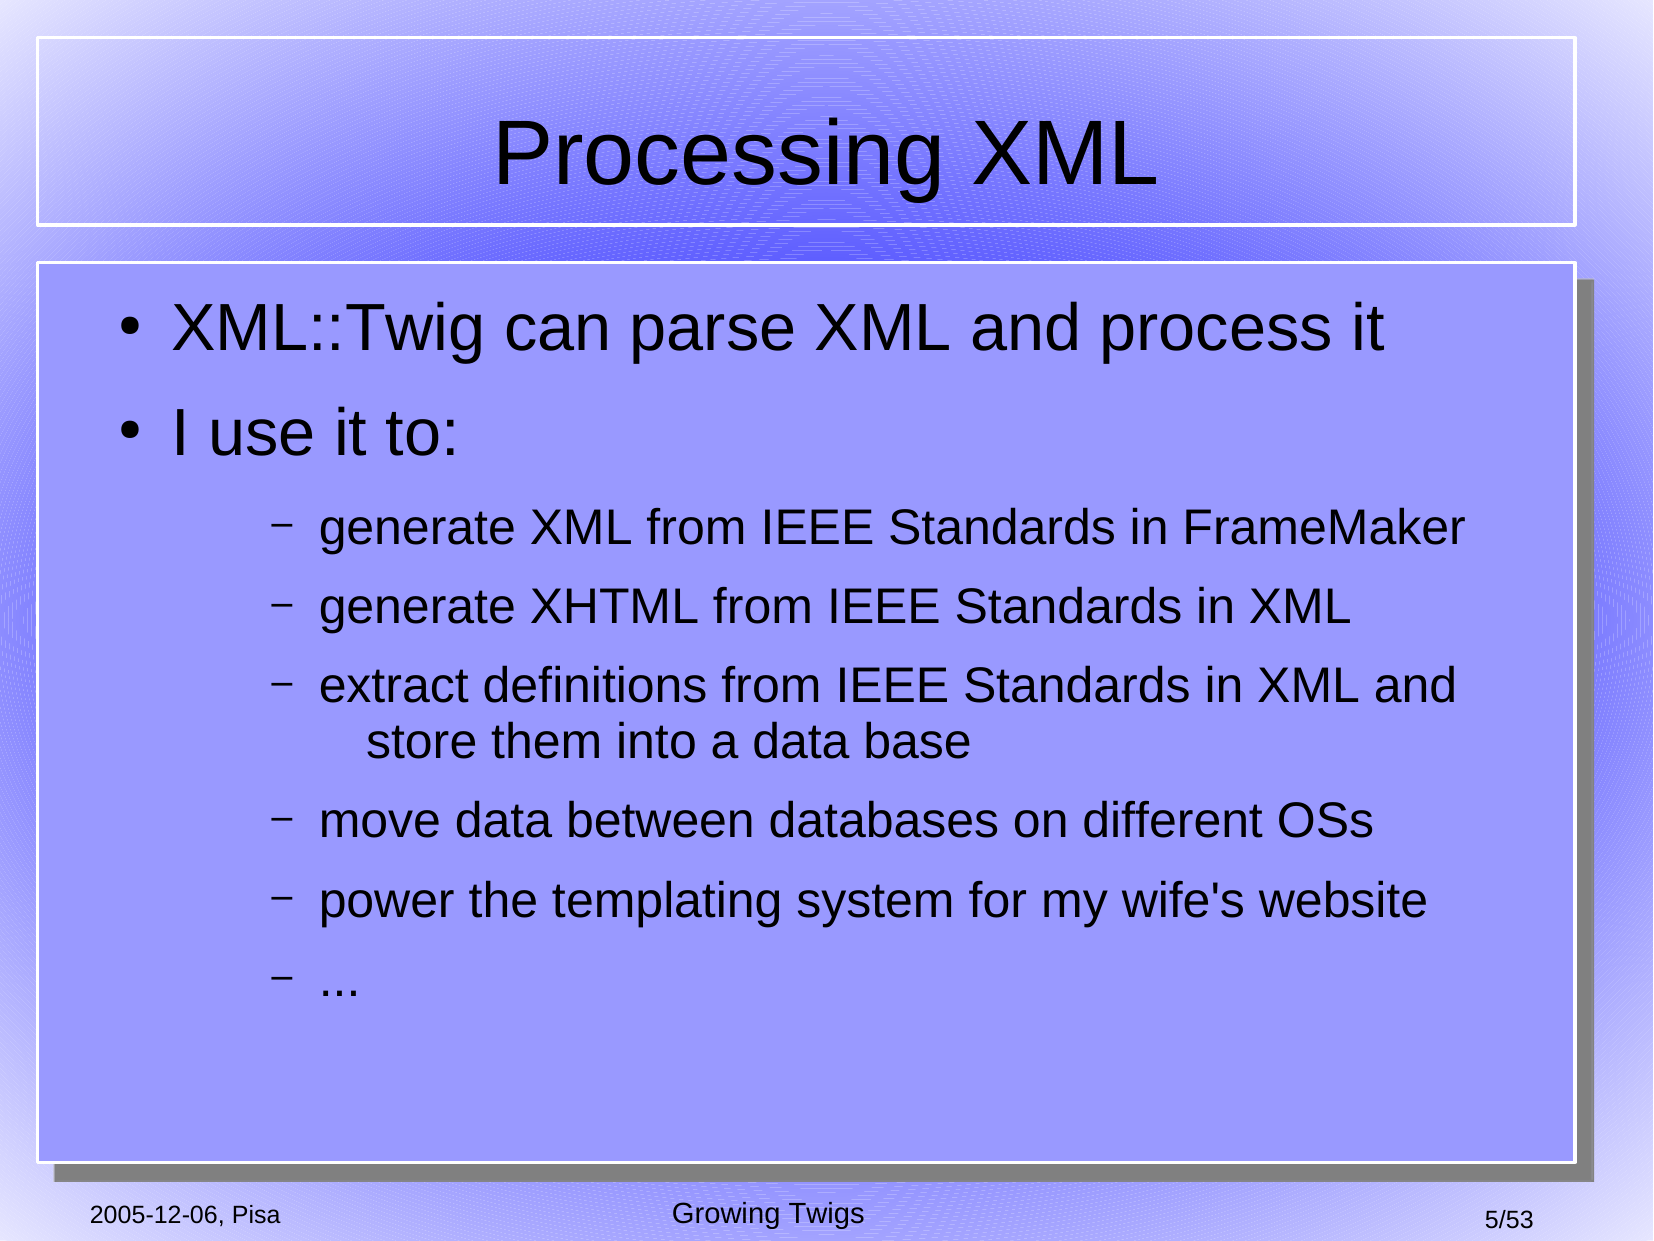

# Processing XML
XML::Twig can parse XML and process it
I use it to:
generate XML from IEEE Standards in FrameMaker
generate XHTML from IEEE Standards in XML
extract definitions from IEEE Standards in XML and store them into a data base
move data between databases on different OSs
power the templating system for my wife's website
...